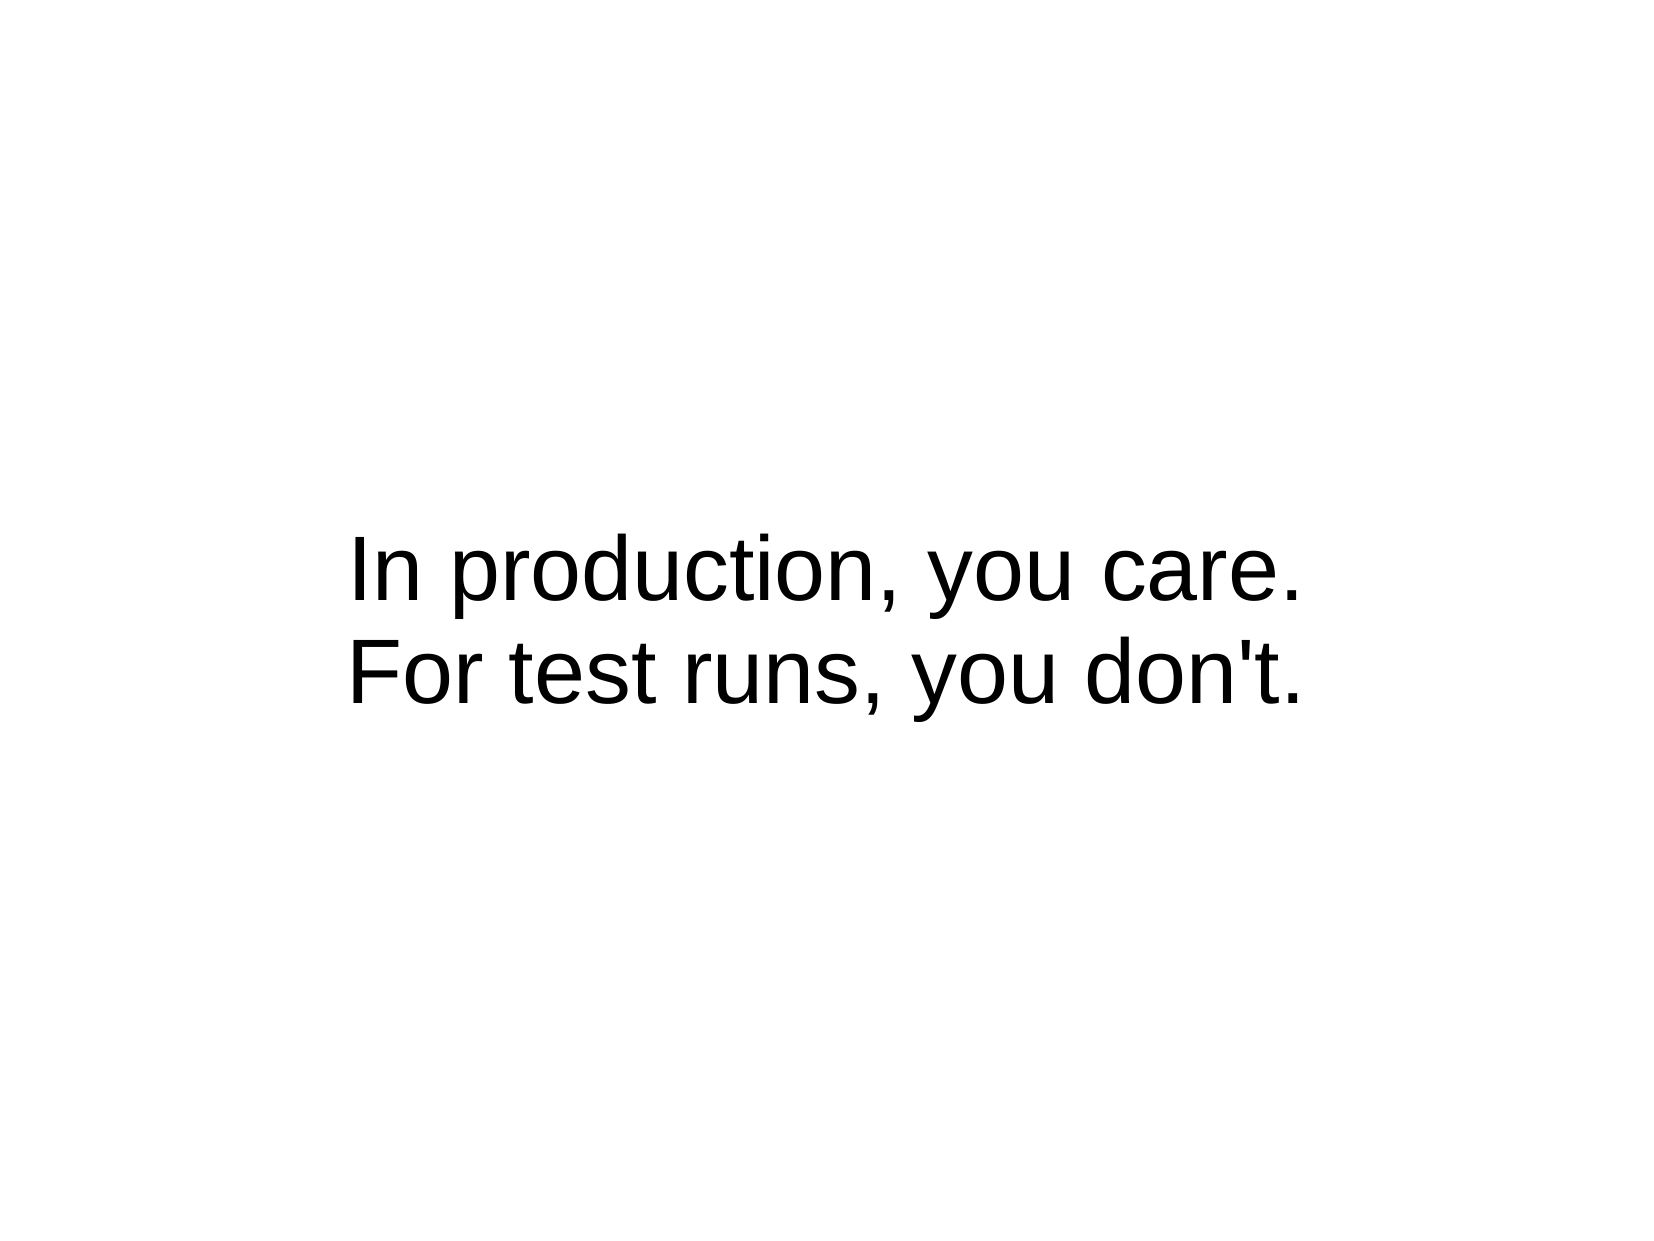

# In production, you care. For test runs, you don't.